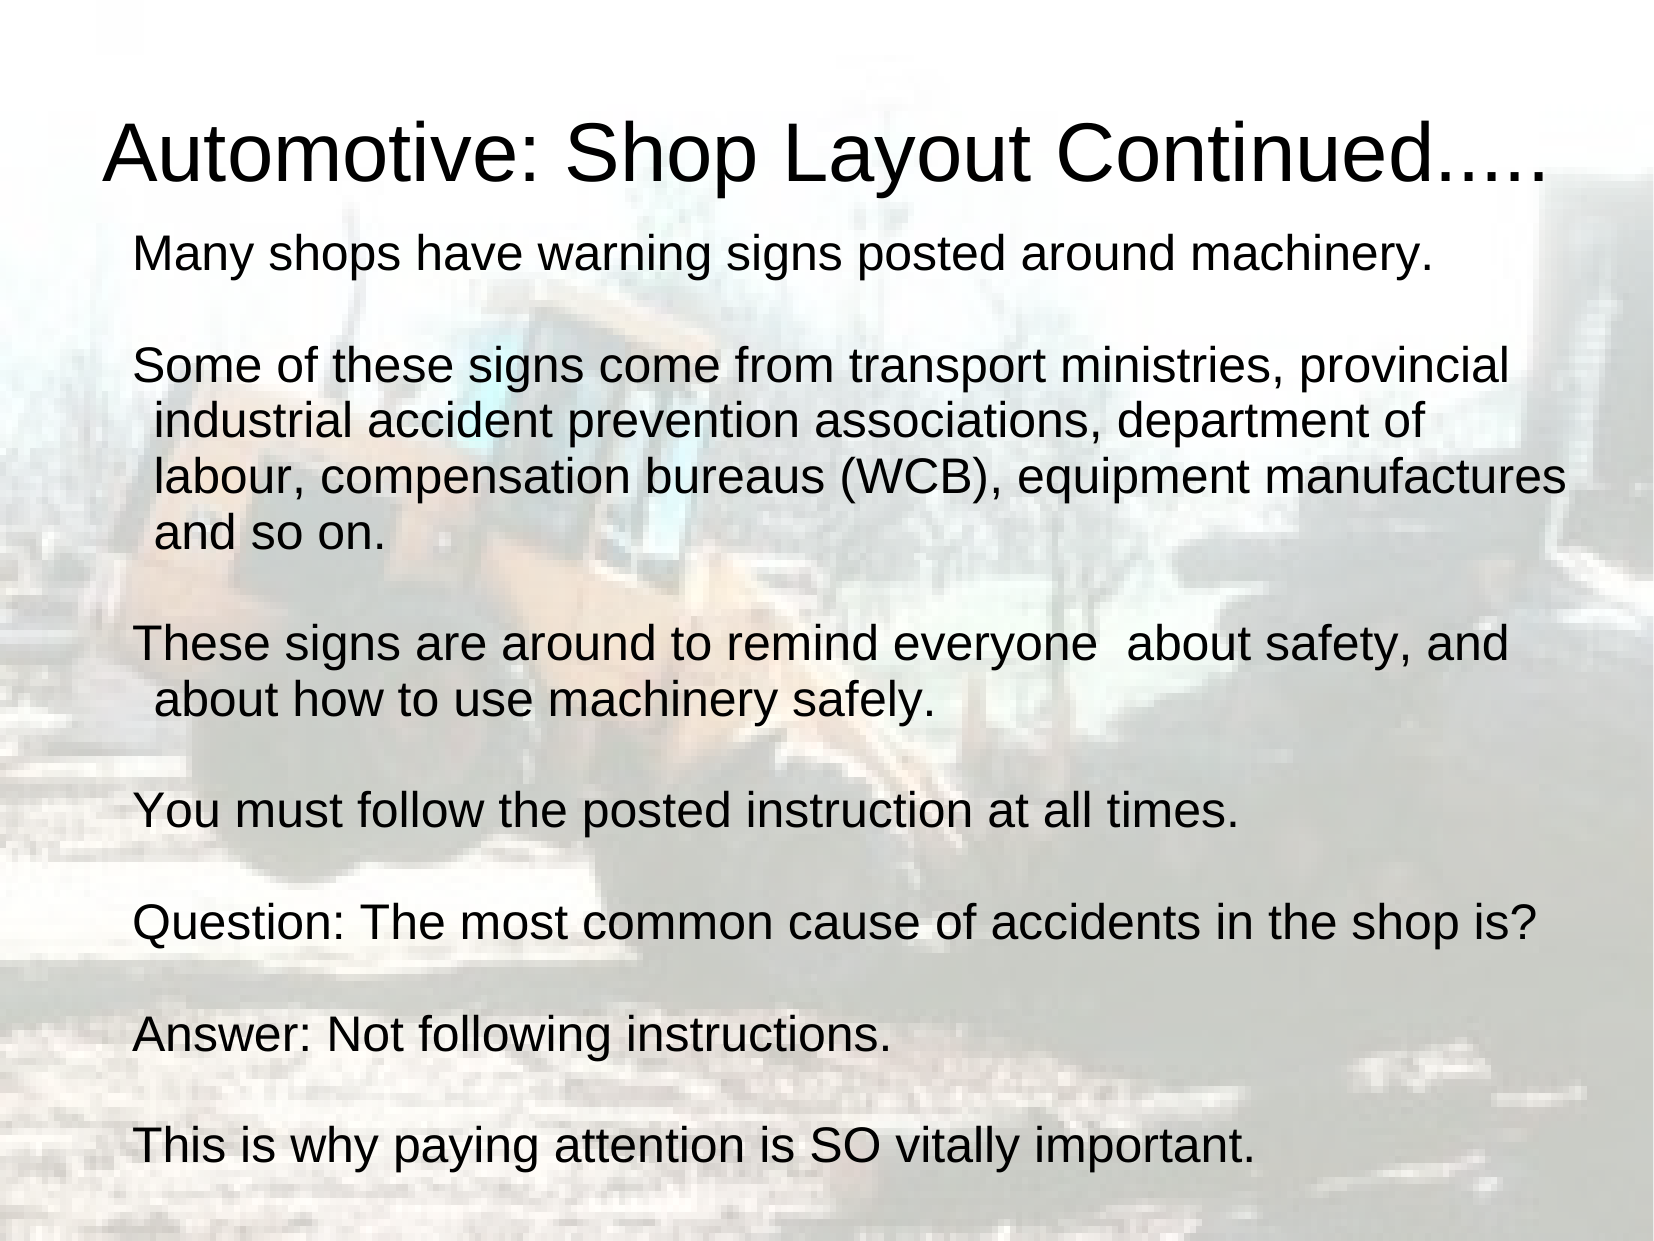

# Automotive: Shop Layout Continued.....
 Many shops have warning signs posted around machinery.
 Some of these signs come from transport ministries, provincial industrial accident prevention associations, department of labour, compensation bureaus (WCB), equipment manufactures and so on.
 These signs are around to remind everyone about safety, and about how to use machinery safely.
 You must follow the posted instruction at all times.
 Question: The most common cause of accidents in the shop is?
 Answer: Not following instructions.
 This is why paying attention is SO vitally important.